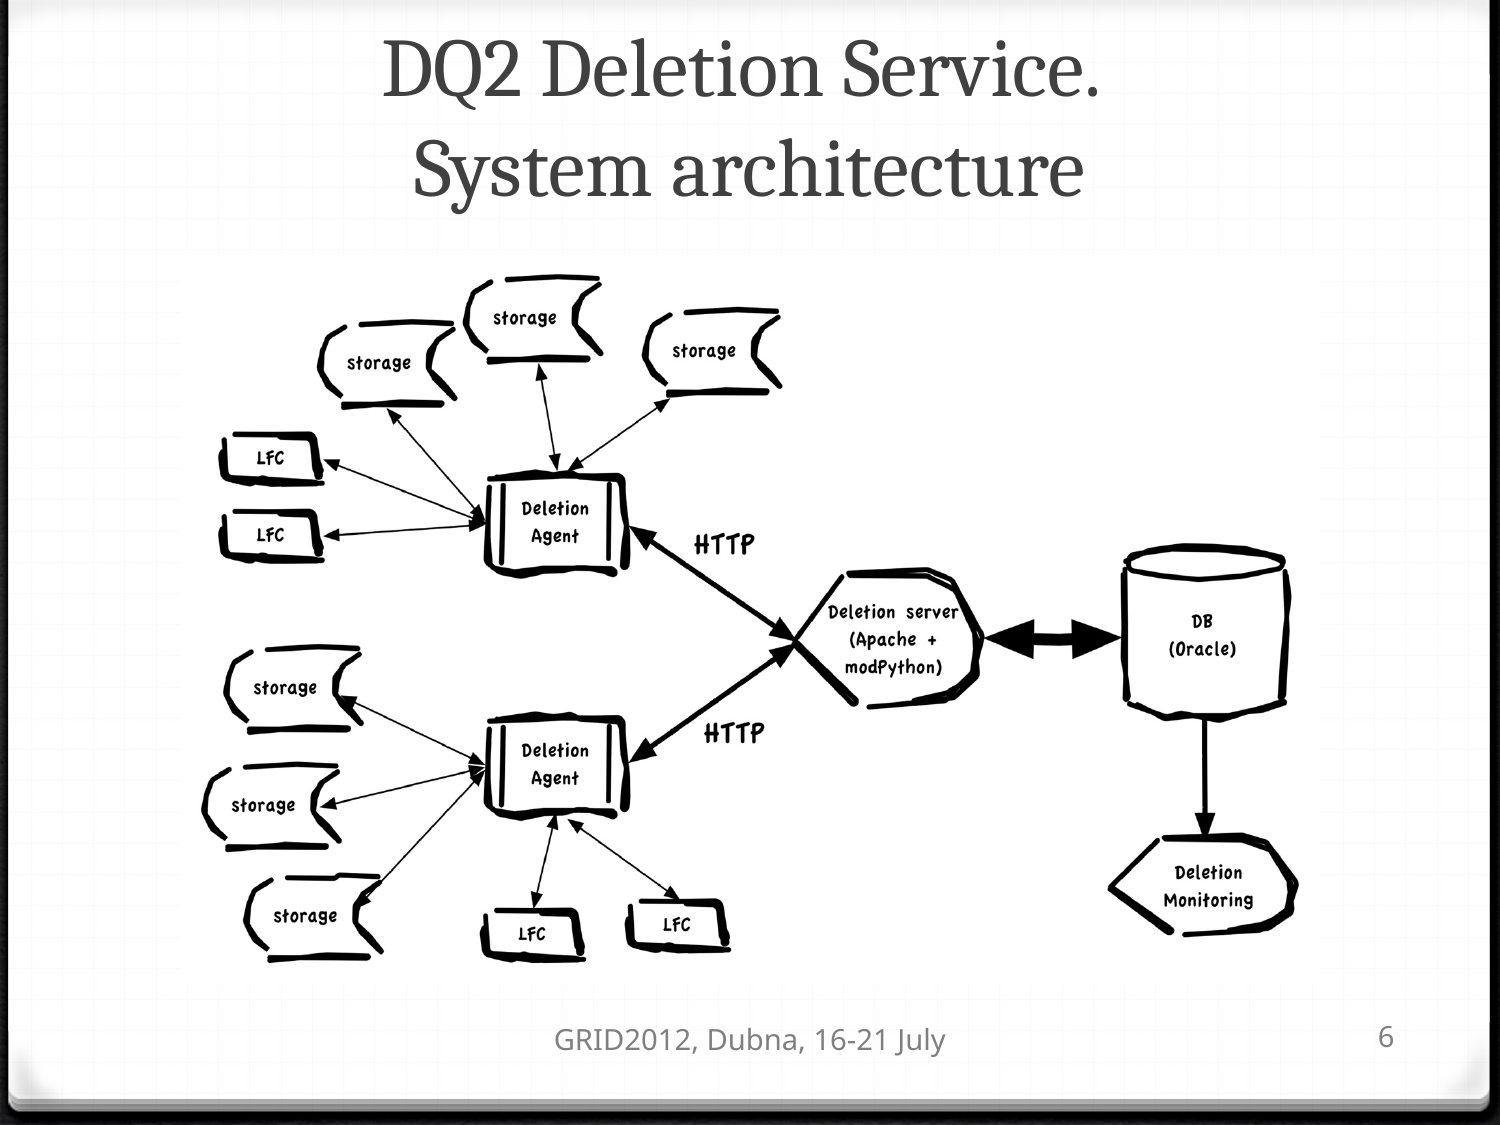

# DQ2 Deletion Service. System architecture
GRID2012, Dubna, 16-21 July